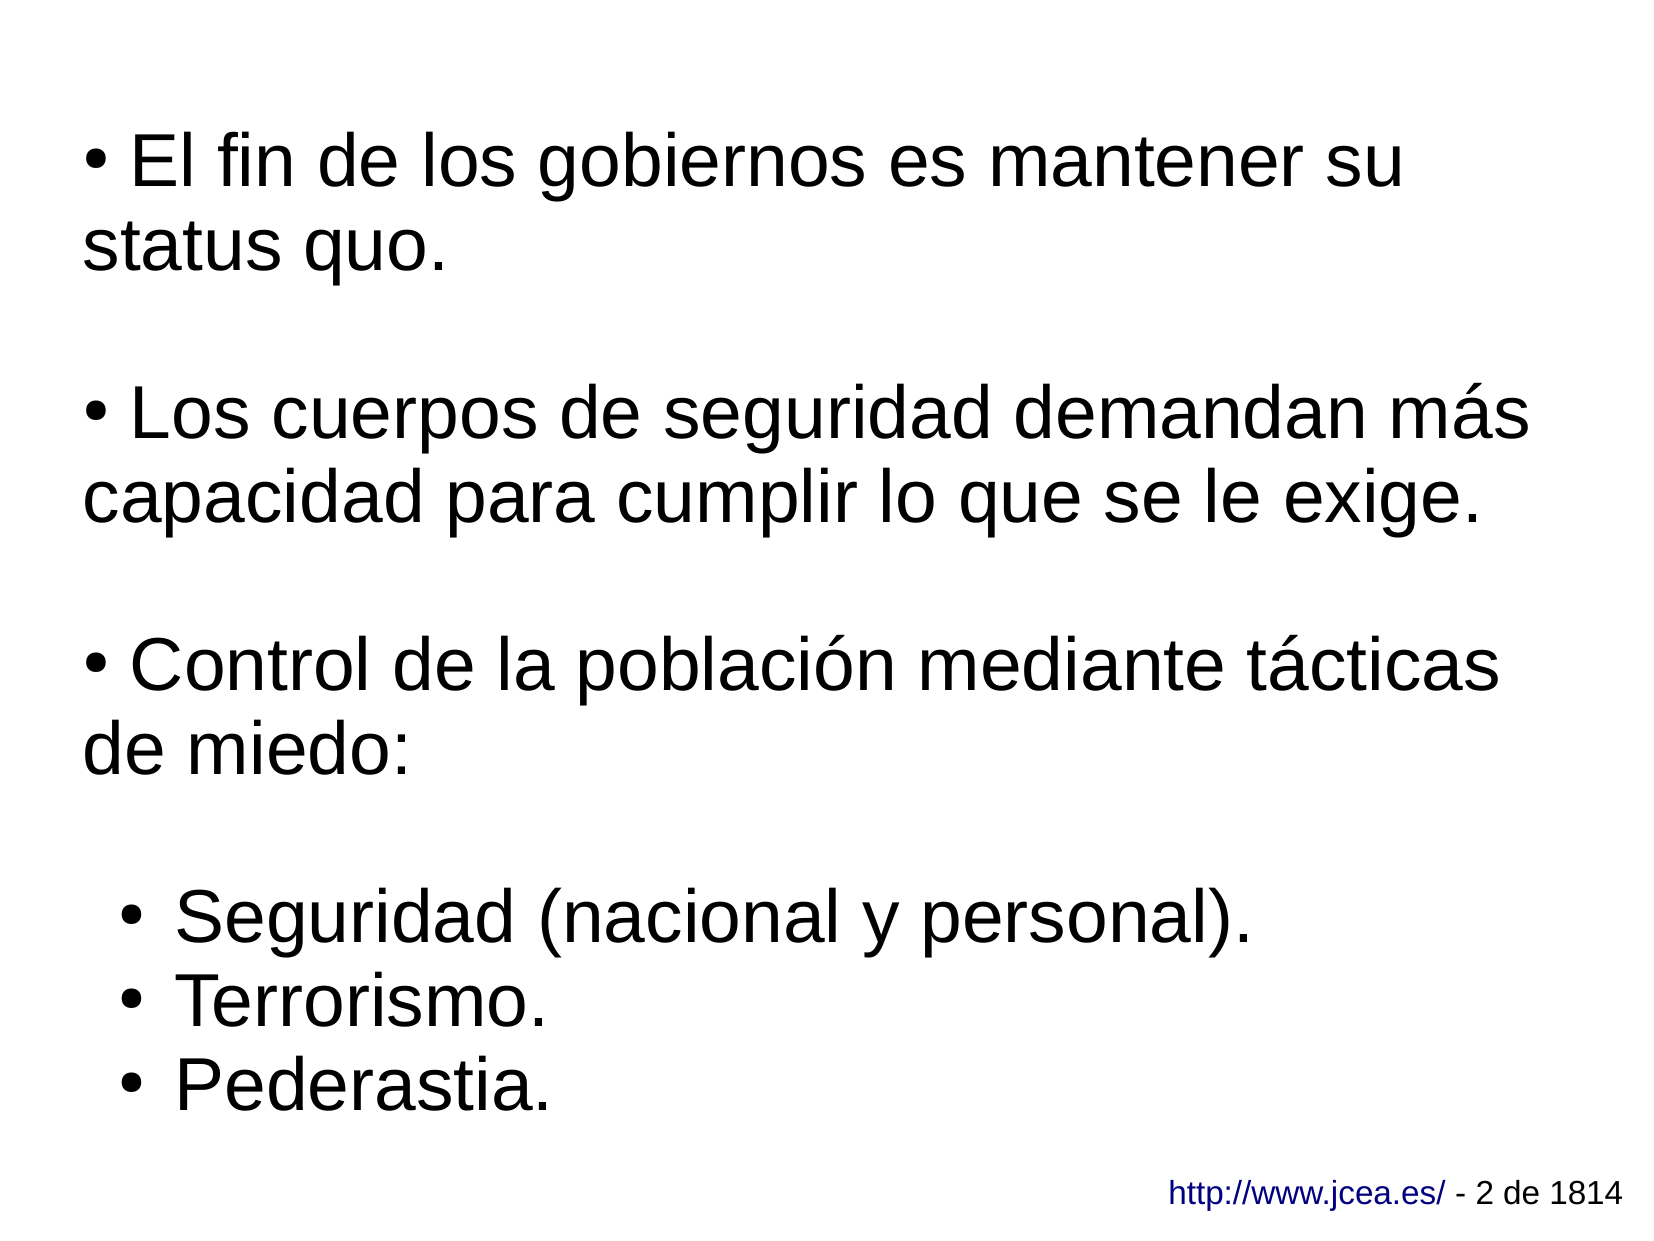

# El fin de los gobiernos es mantener su status quo.
 Los cuerpos de seguridad demandan más capacidad para cumplir lo que se le exige.
 Control de la población mediante tácticas de miedo:
 Seguridad (nacional y personal).
 Terrorismo.
 Pederastia.
http://www.jcea.es/ - 2 de 1814